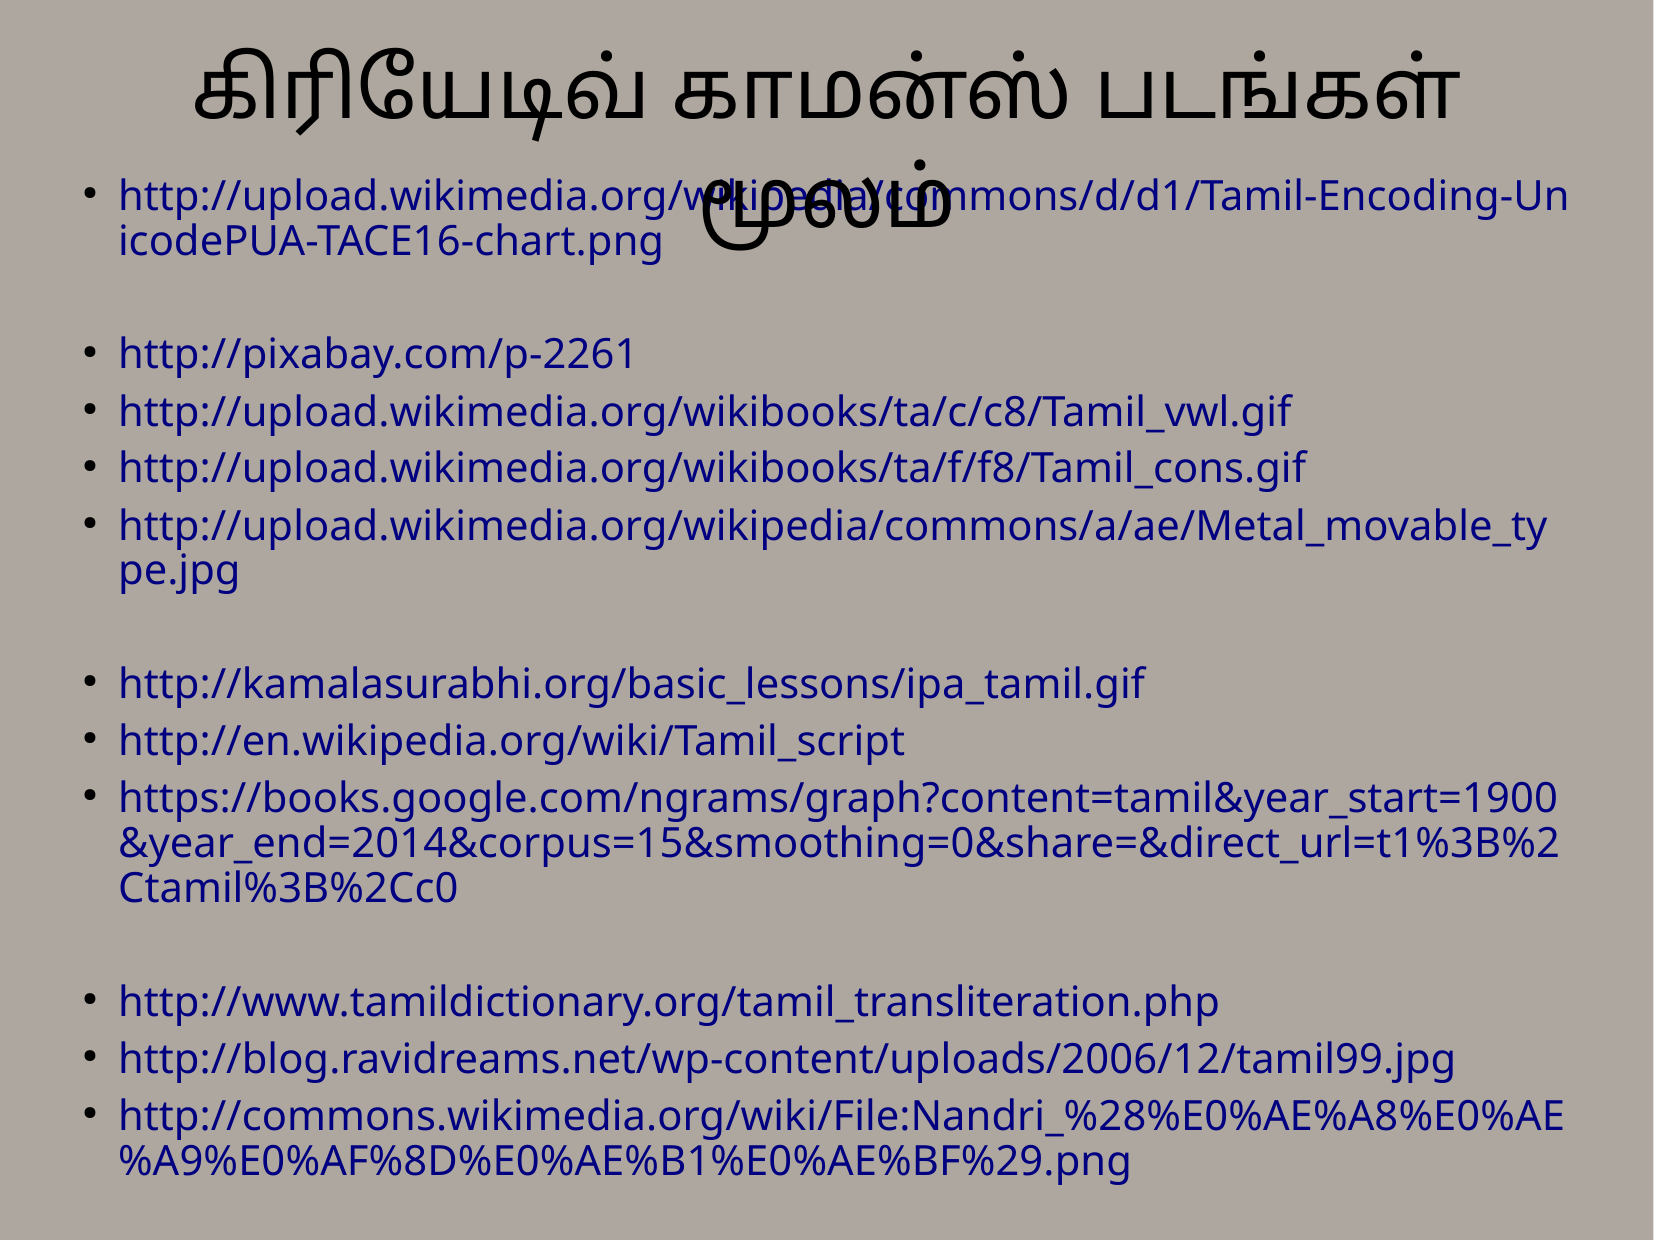

கிரியேடிவ் காமன்ஸ் படங்கள் மூலம்
# http://upload.wikimedia.org/wikipedia/commons/d/d1/Tamil-Encoding-UnicodePUA-TACE16-chart.png
http://pixabay.com/p-2261
http://upload.wikimedia.org/wikibooks/ta/c/c8/Tamil_vwl.gif
http://upload.wikimedia.org/wikibooks/ta/f/f8/Tamil_cons.gif
http://upload.wikimedia.org/wikipedia/commons/a/ae/Metal_movable_type.jpg
http://kamalasurabhi.org/basic_lessons/ipa_tamil.gif
http://en.wikipedia.org/wiki/Tamil_script
https://books.google.com/ngrams/graph?content=tamil&year_start=1900&year_end=2014&corpus=15&smoothing=0&share=&direct_url=t1%3B%2Ctamil%3B%2Cc0
http://www.tamildictionary.org/tamil_transliteration.php
http://blog.ravidreams.net/wp-content/uploads/2006/12/tamil99.jpg
http://commons.wikimedia.org/wiki/File:Nandri_%28%E0%AE%A8%E0%AE%A9%E0%AF%8D%E0%AE%B1%E0%AE%BF%29.png
http://about.me/SathiaNMahadevan
http://pixabay.com/p-96286